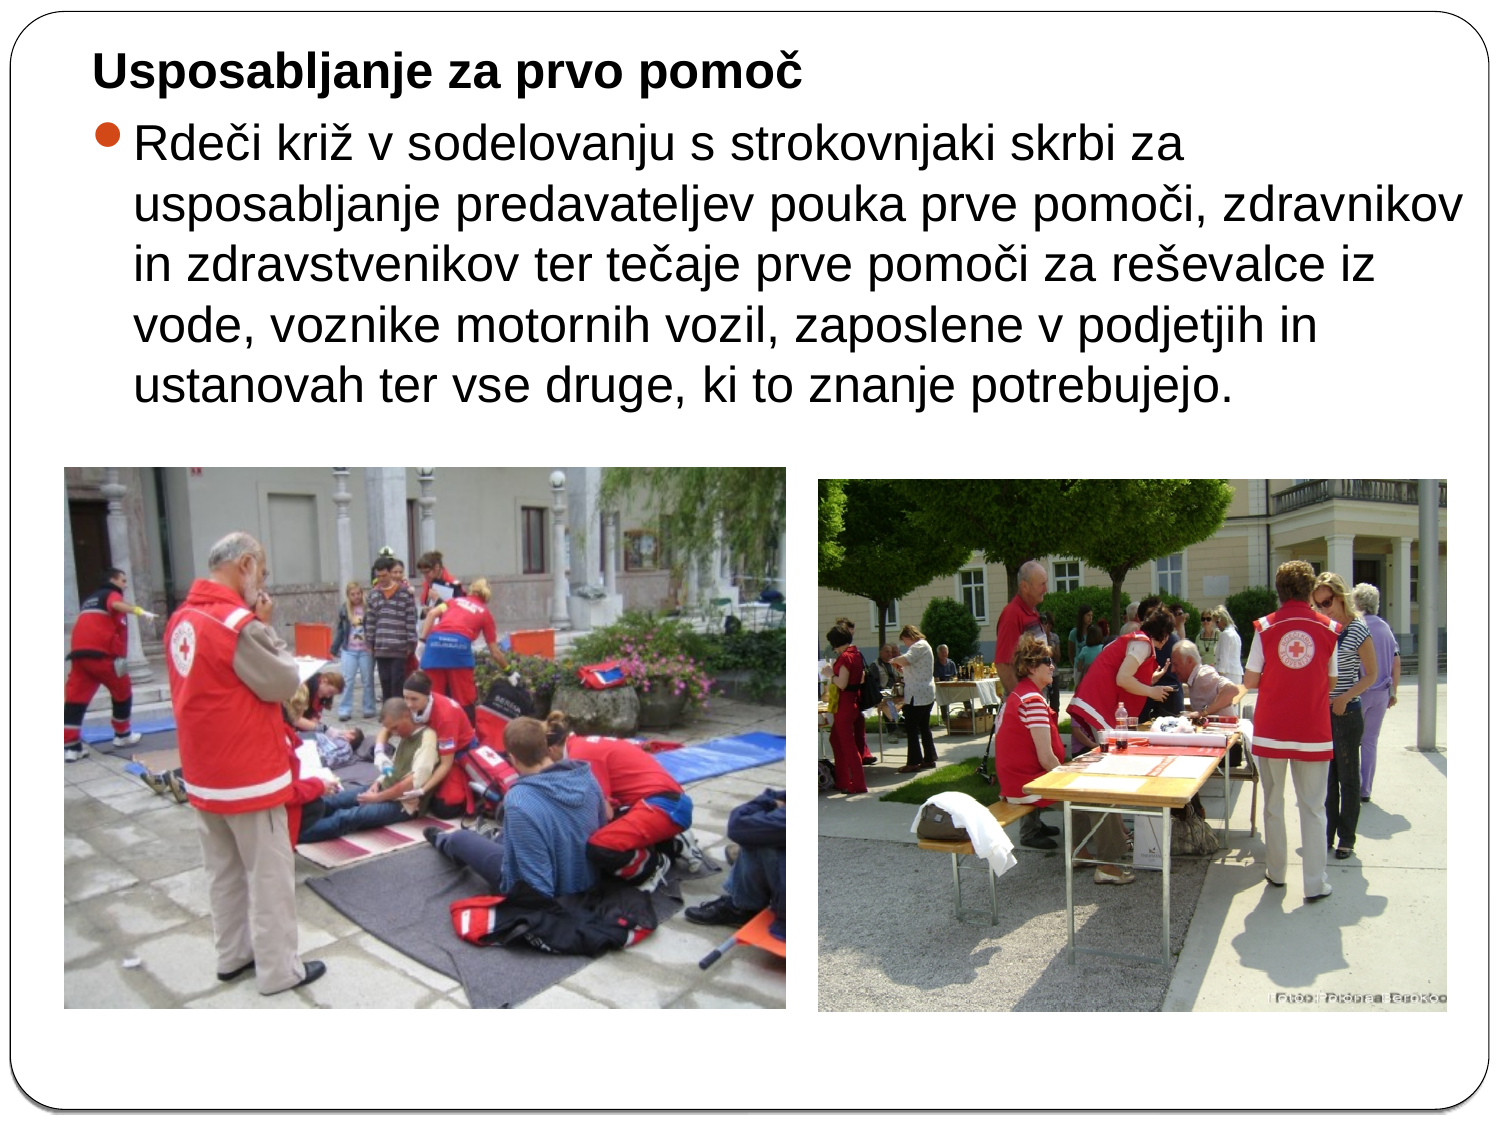

# Usposabljanje za prvo pomoč
Rdeči križ v sodelovanju s strokovnjaki skrbi za usposabljanje predavateljev pouka prve pomoči, zdravnikov in zdravstvenikov ter tečaje prve pomoči za reševalce iz vode, voznike motornih vozil, zaposlene v podjetjih in ustanovah ter vse druge, ki to znanje potrebujejo.